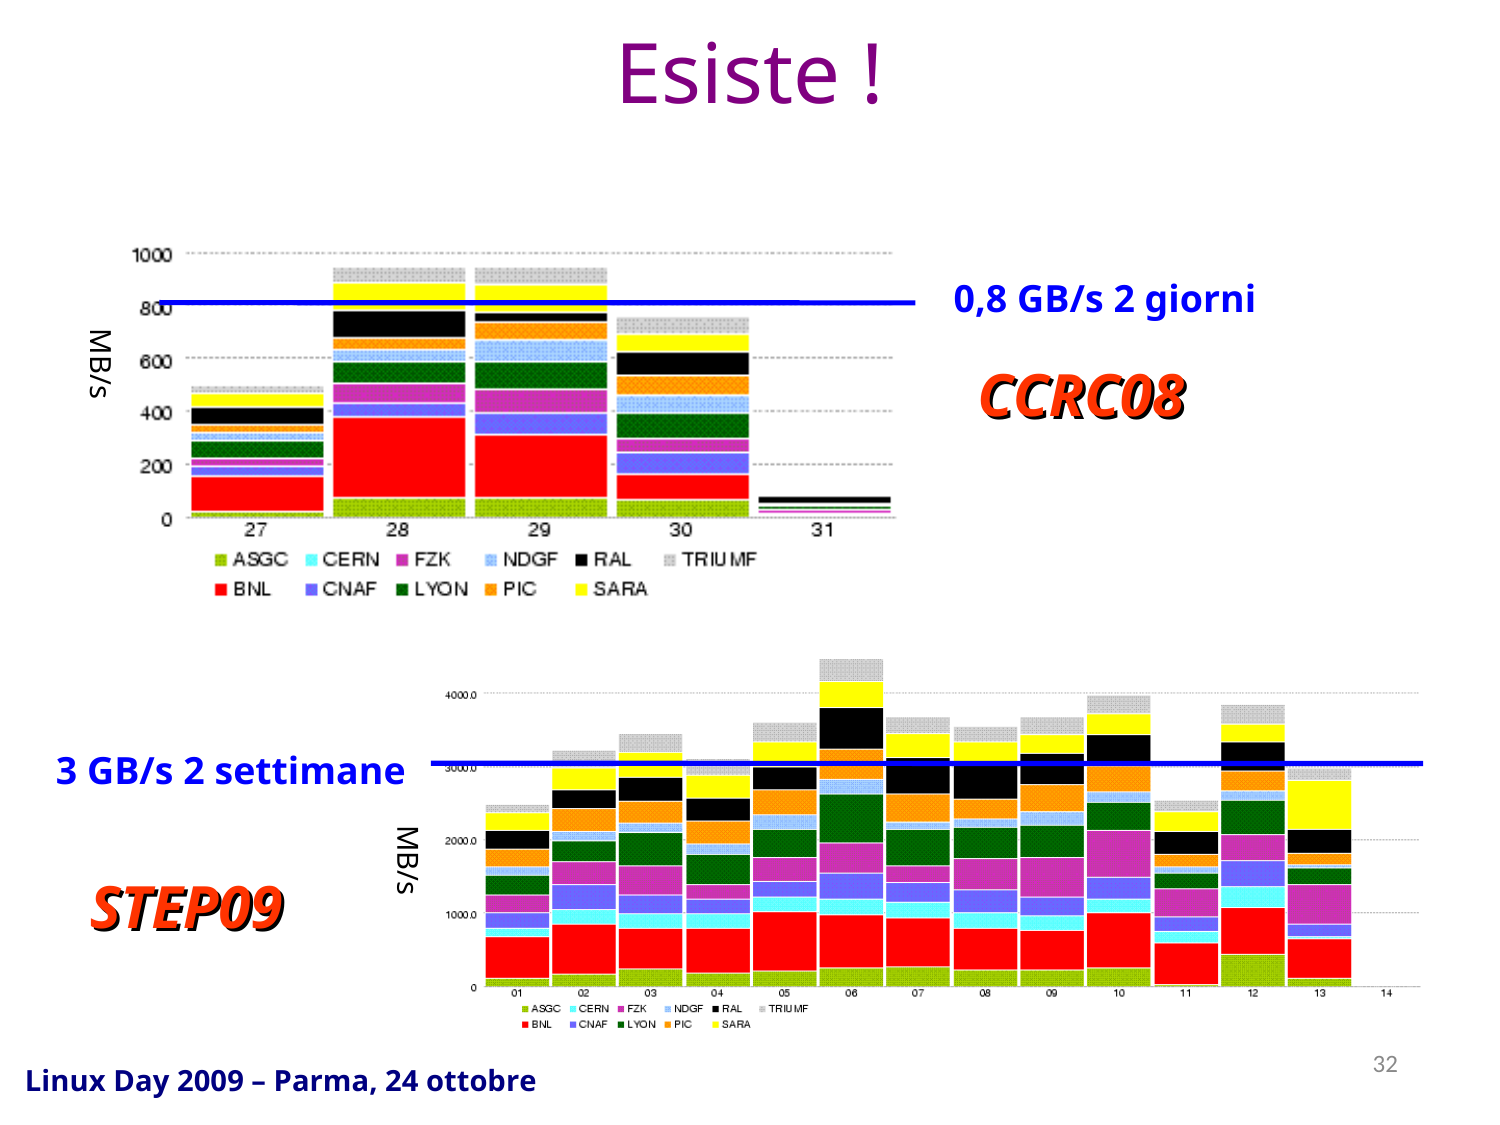

Esiste !
0,8 GB/s 2 giorni
MB/s
CCRC08
3 GB/s 2 settimane
MB/s
STEP09
32